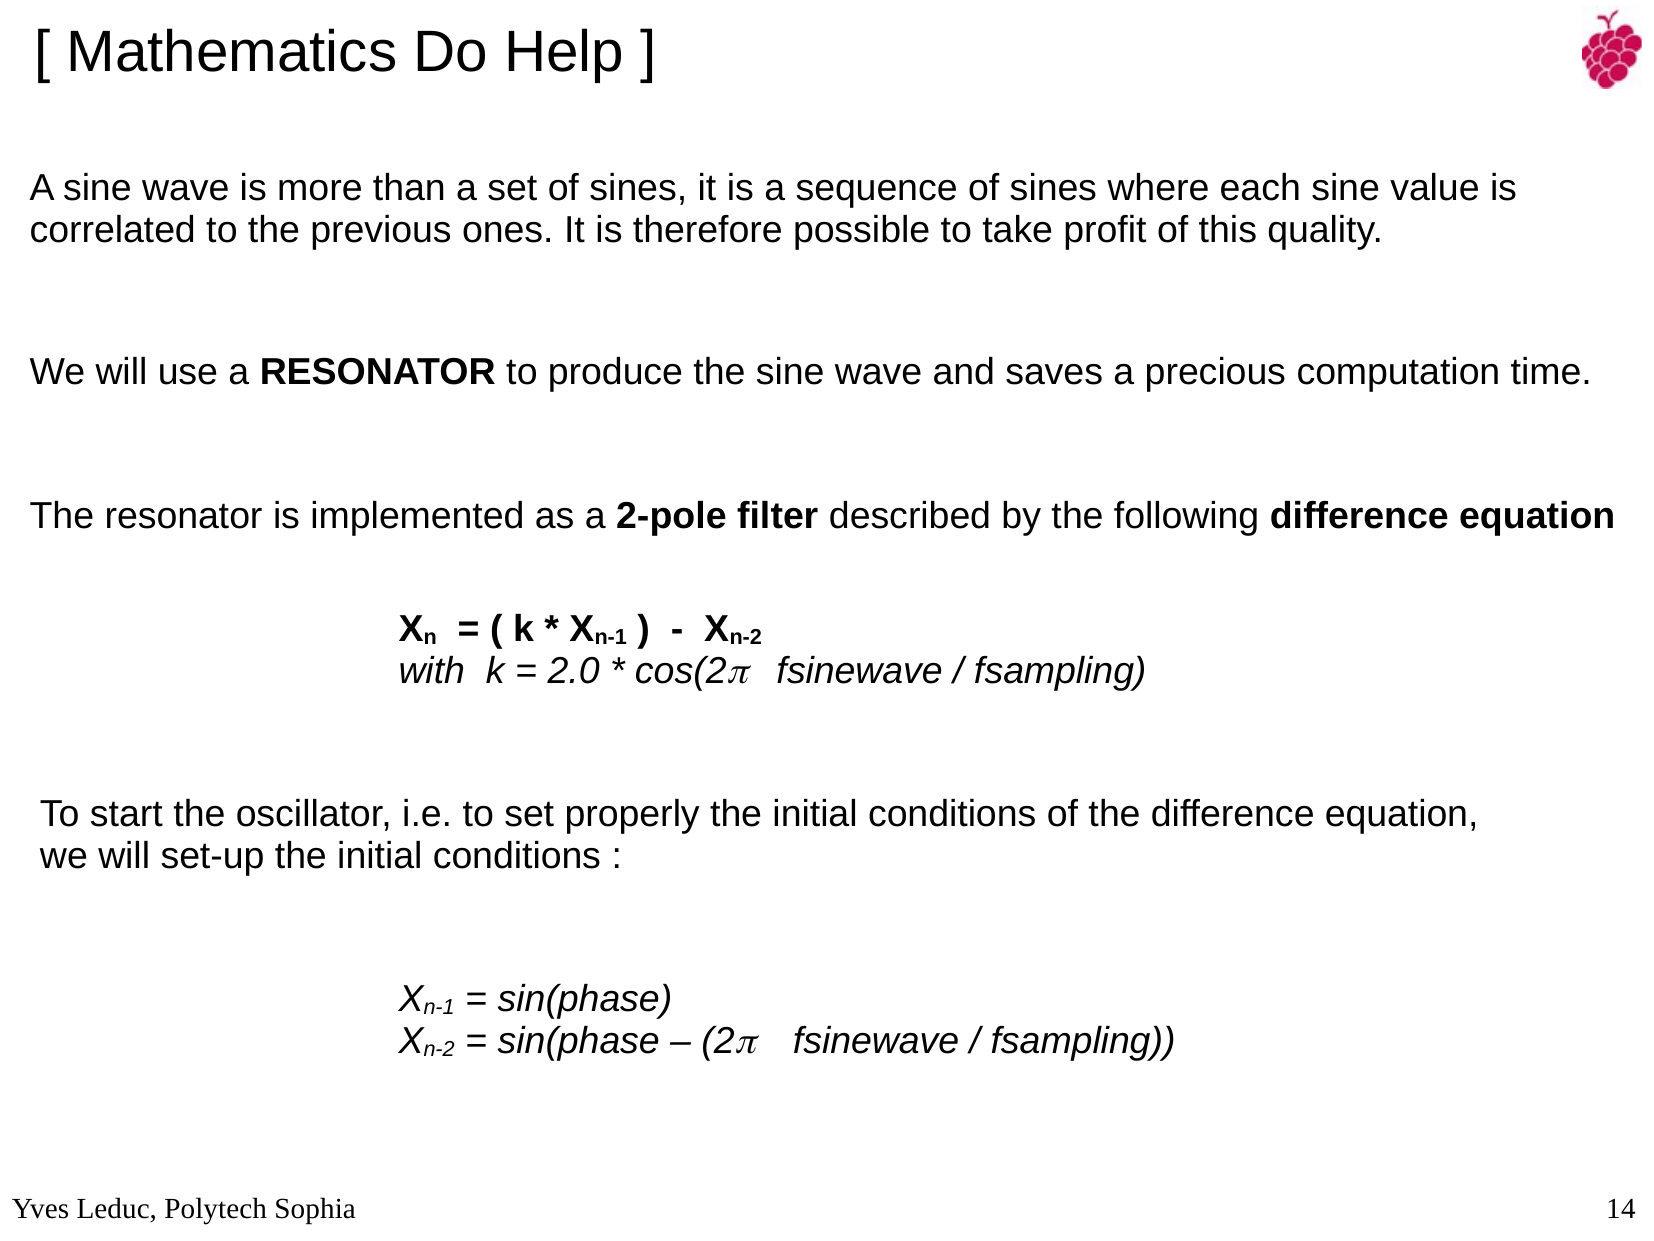

[ Mathematics Do Help ]
# A sine wave is more than a set of sines, it is a sequence of sines where each sine value is correlated to the previous ones. It is therefore possible to take profit of this quality.
We will use a RESONATOR to produce the sine wave and saves a precious computation time.
The resonator is implemented as a 2-pole filter described by the following difference equation
					Xn = ( k * Xn-1 ) - Xn-2
					with k = 2.0 * cos(2 fsinewave / fsampling)
 To start the oscillator, i.e. to set properly the initial conditions of the difference equation,
 we will set-up the initial conditions :
 					Xn-1 = sin(phase)
					Xn-2 = sin(phase – (2 fsinewave / fsampling))
Yves Leduc, Polytech Sophia
14